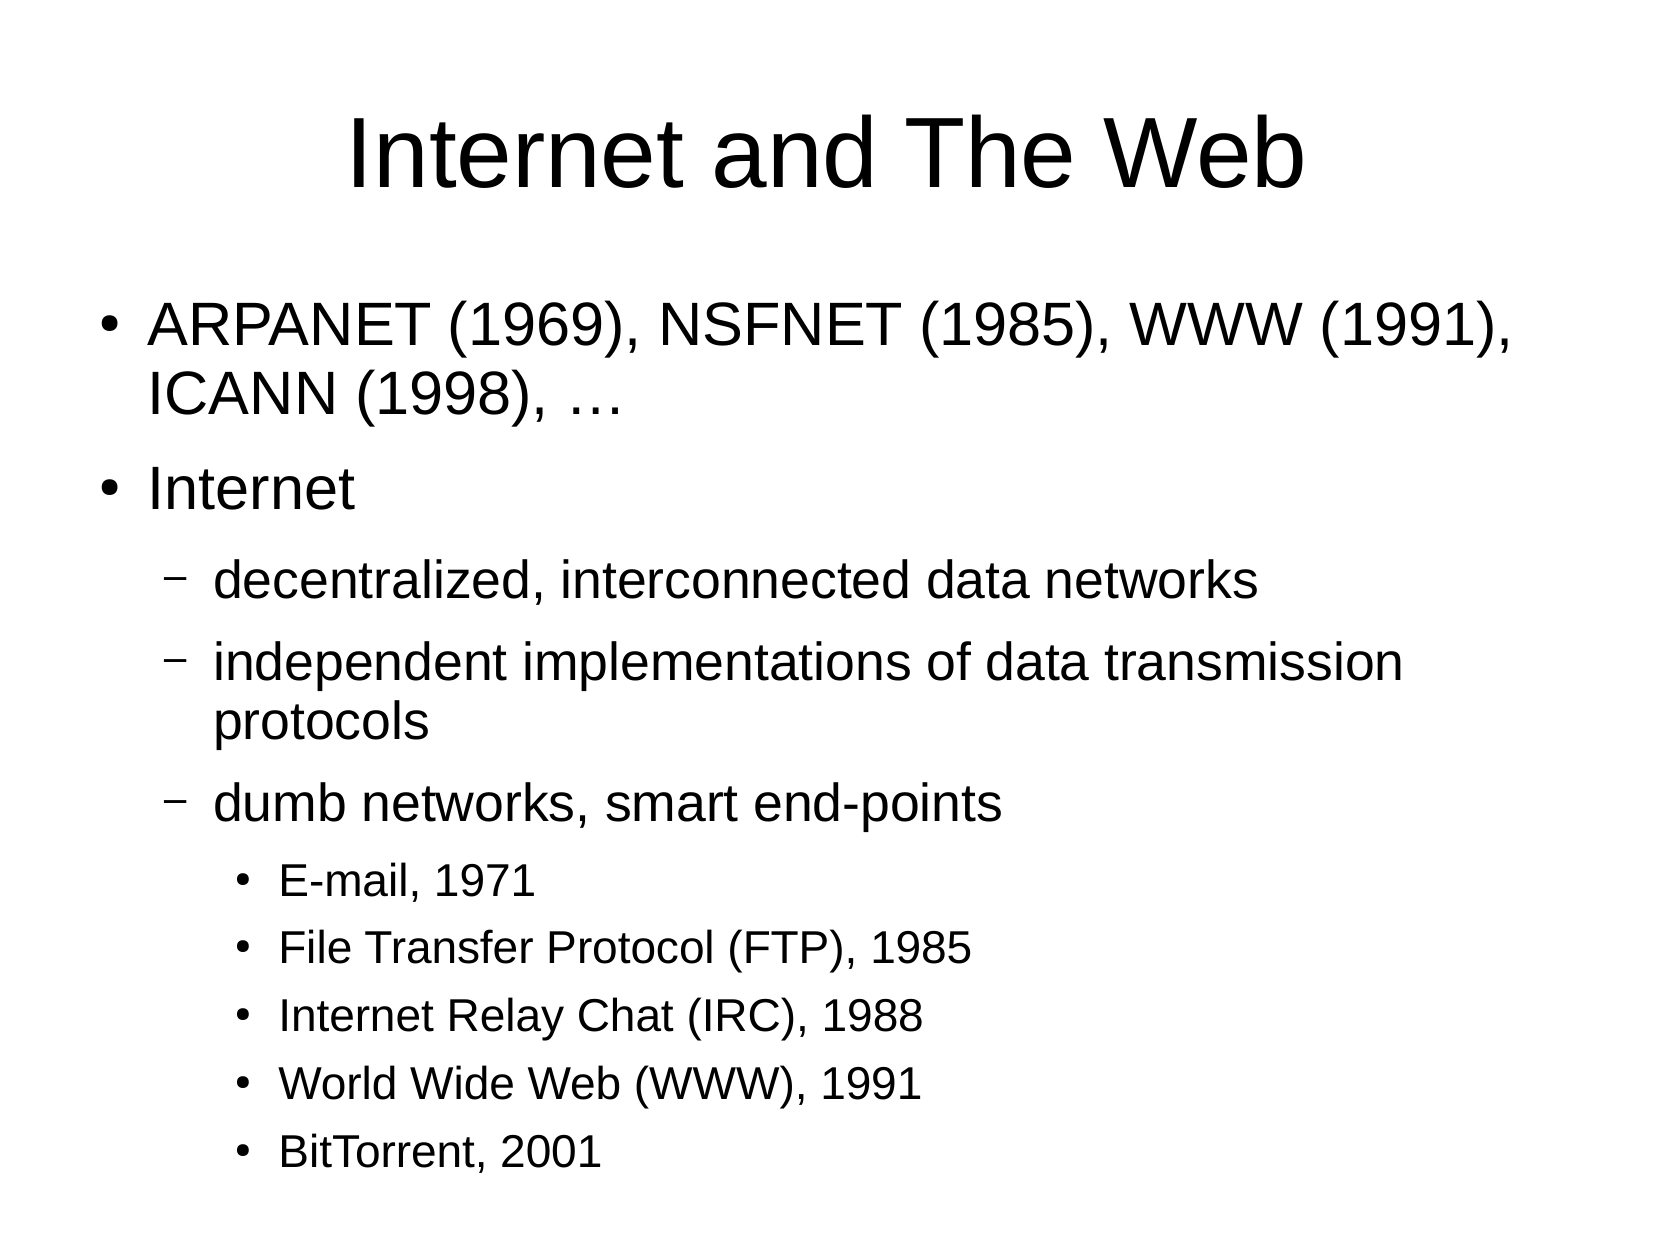

# Internet and The Web
ARPANET (1969), NSFNET (1985), WWW (1991), ICANN (1998), …
Internet
decentralized, interconnected data networks
independent implementations of data transmission protocols
dumb networks, smart end-points
E-mail, 1971
File Transfer Protocol (FTP), 1985
Internet Relay Chat (IRC), 1988
World Wide Web (WWW), 1991
BitTorrent, 2001